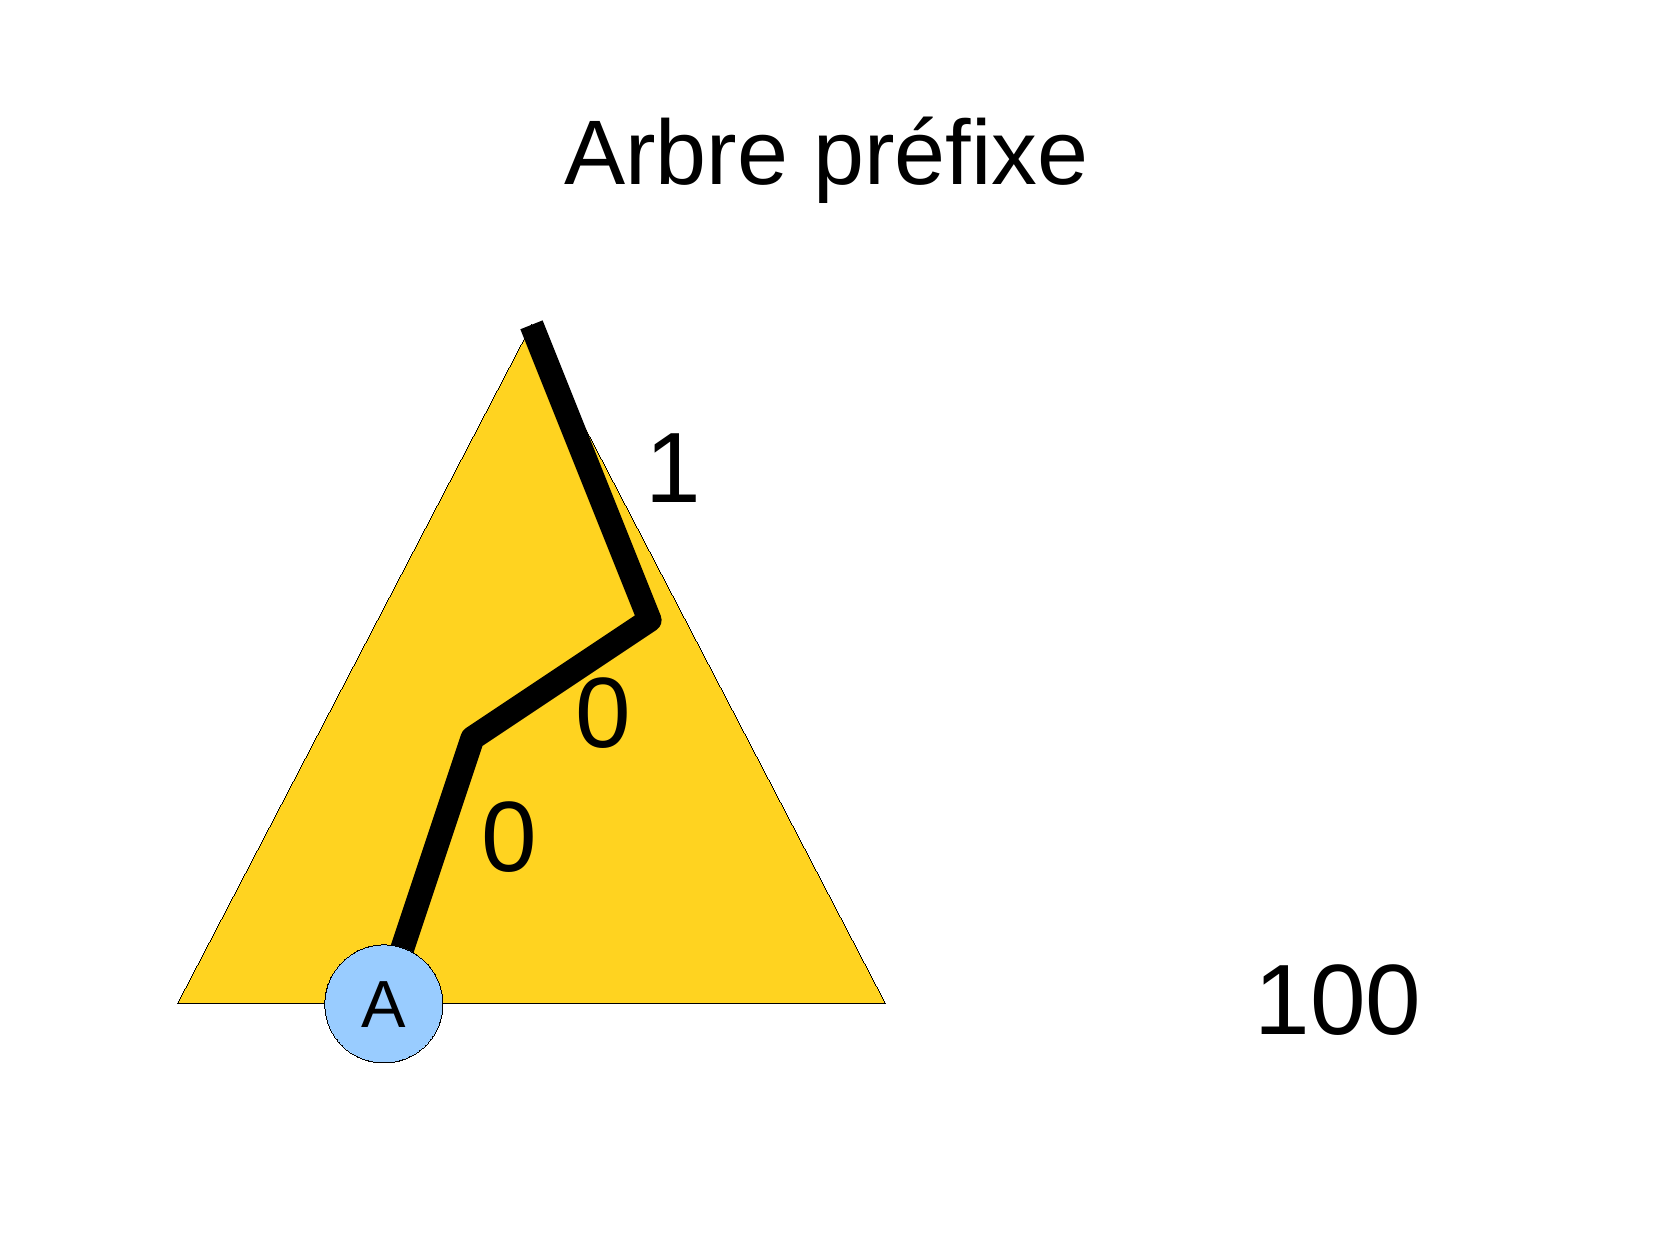

# Arbre préfixe
1
0
0
100
A